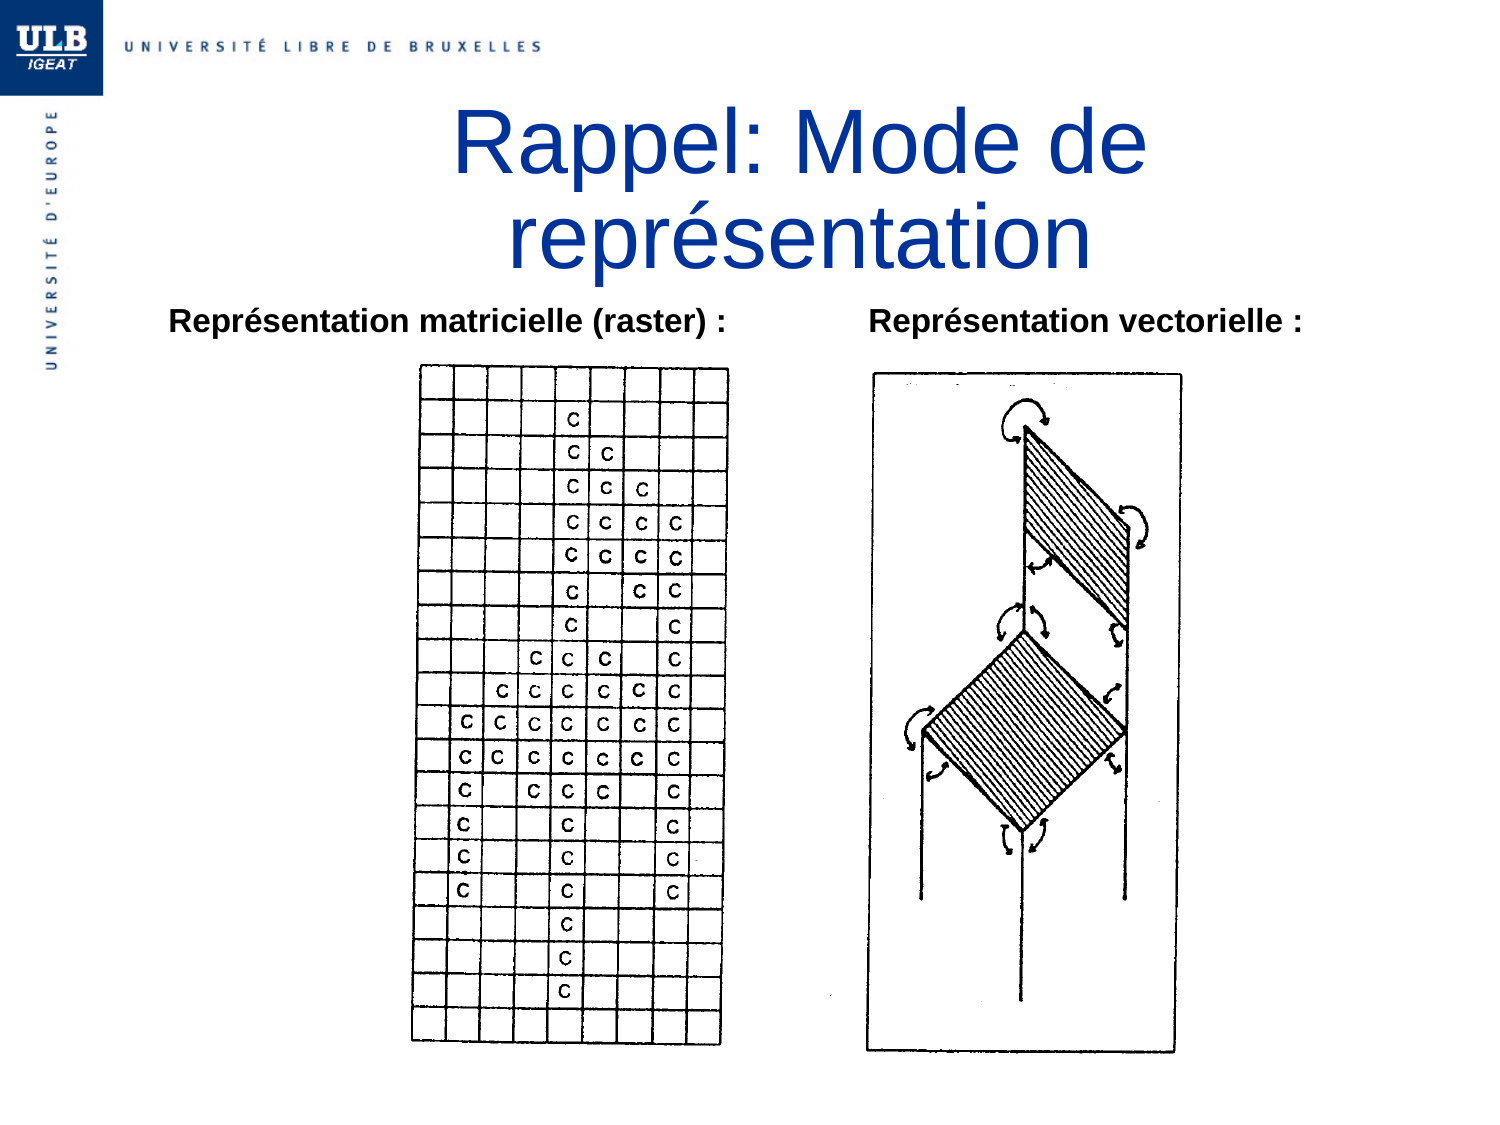

# Rappel: Mode de représentation
Représentation matricielle (raster) :
Représentation vectorielle :